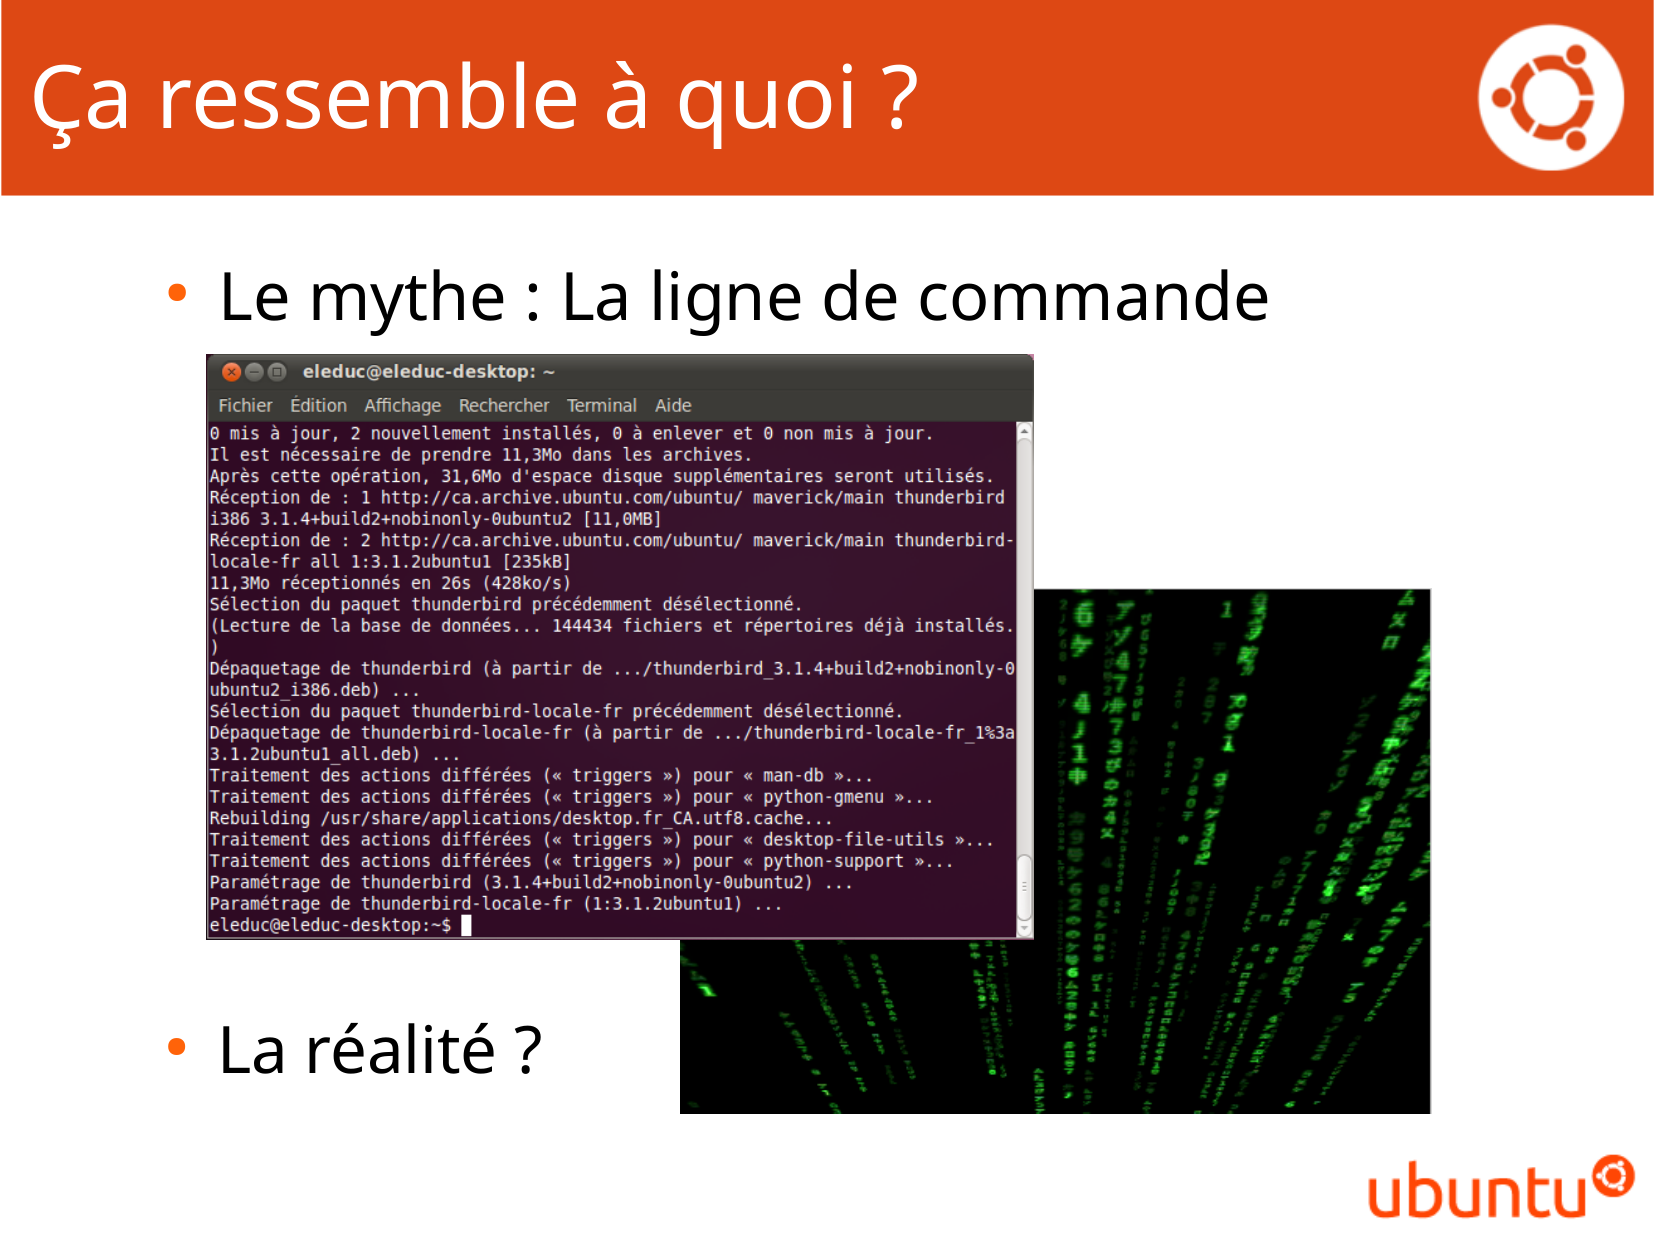

Ça ressemble à quoi ?
# Le mythe : La ligne de commande
La réalité ?